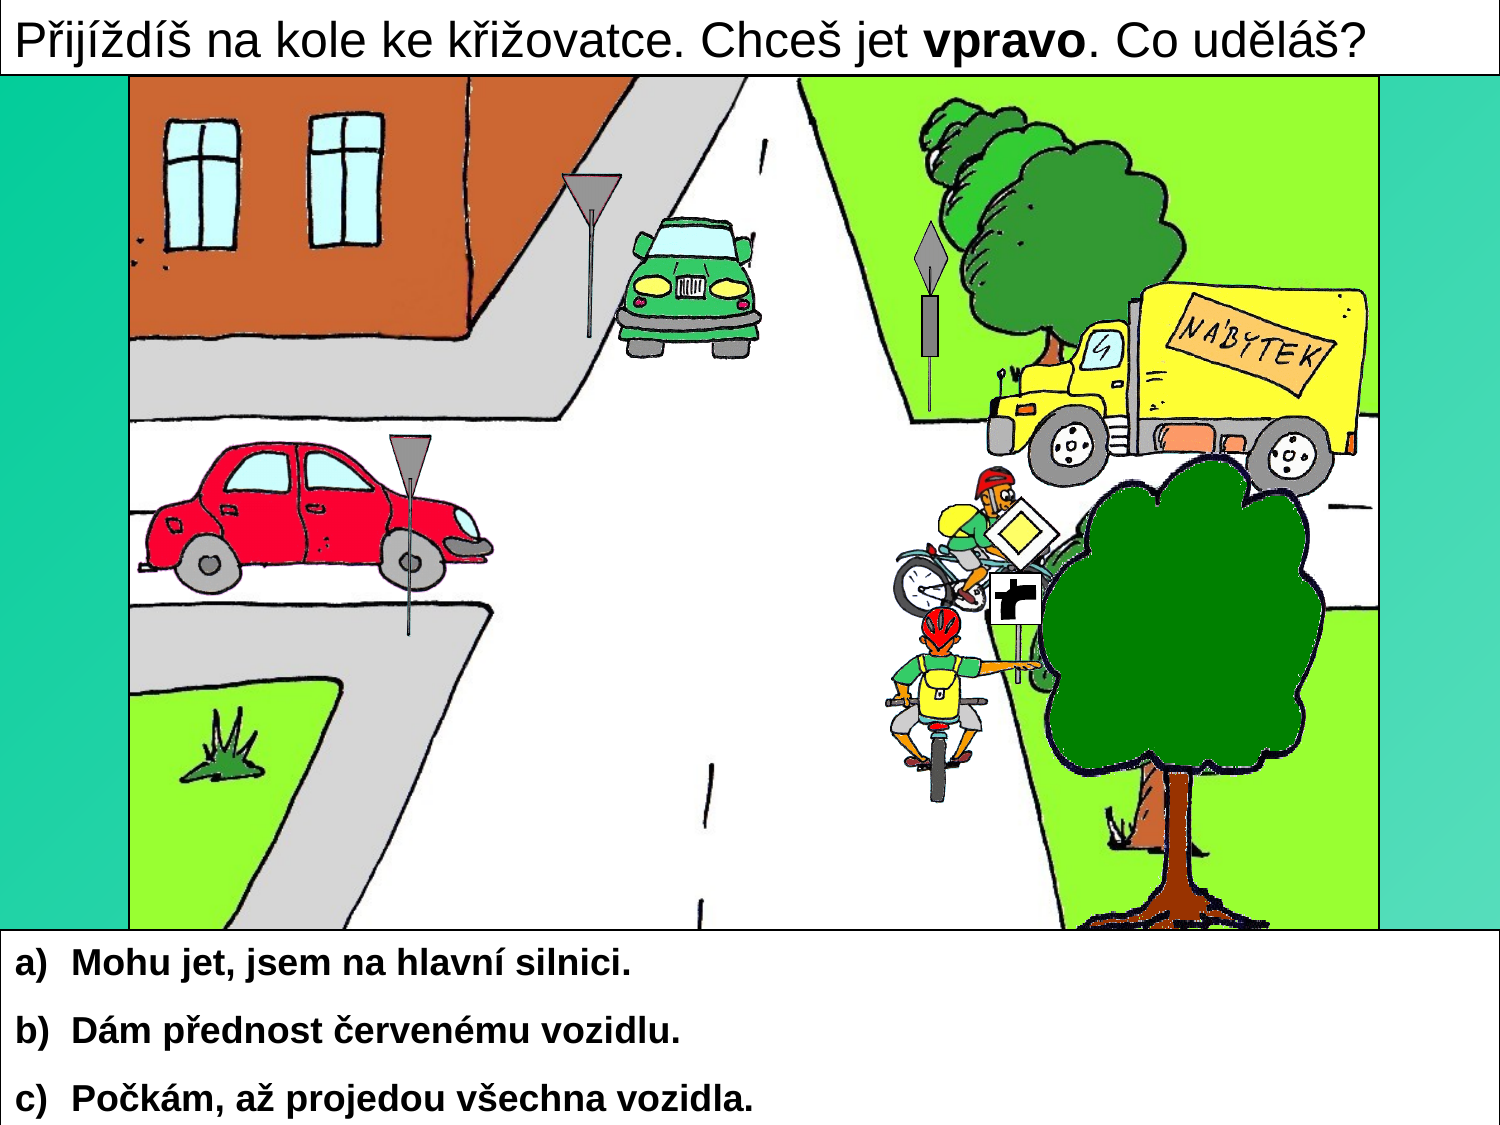

Přijíždíš na kole ke křižovatce. Chceš jet vpravo. Co uděláš?
Mohu jet, jsem na hlavní silnici.
Dám přednost červenému vozidlu.
Počkám, až projedou všechna vozidla.